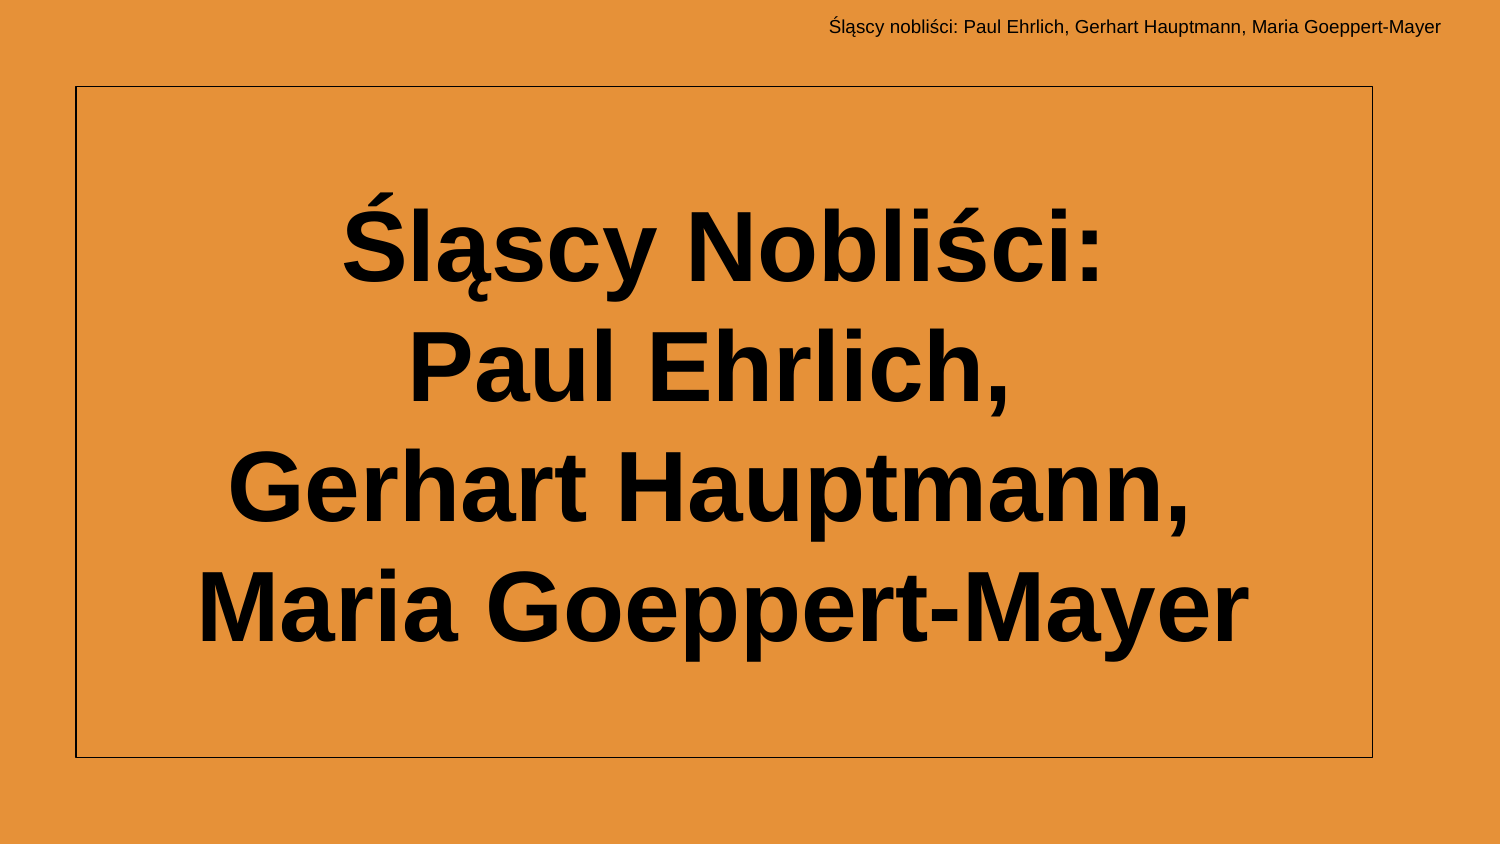

# Śląscy Nobliści: Paul Ehrlich, Gerhart Hauptmann, Maria Goeppert-Mayer